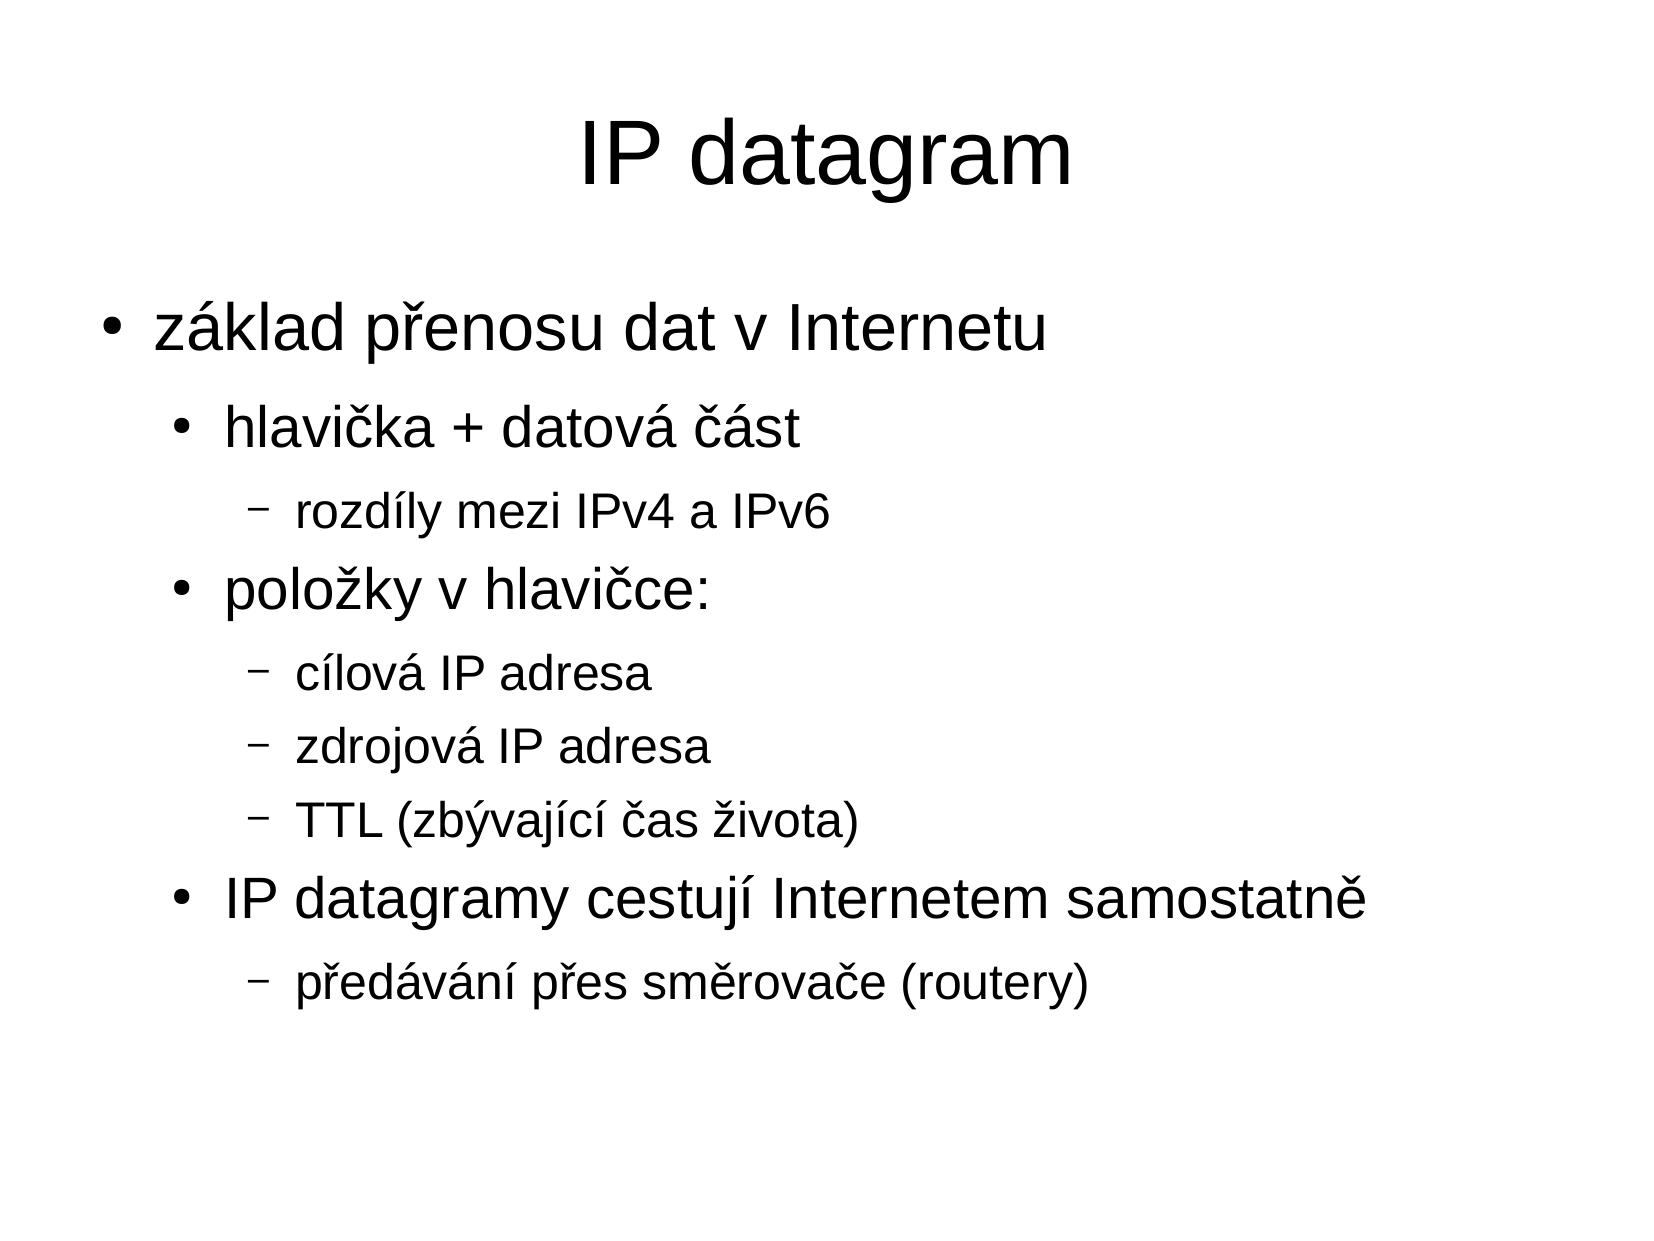

# IP datagram
základ přenosu dat v Internetu
hlavička + datová část
rozdíly mezi IPv4 a IPv6
položky v hlavičce:
cílová IP adresa
zdrojová IP adresa
TTL (zbývající čas života)
IP datagramy cestují Internetem samostatně
předávání přes směrovače (routery)